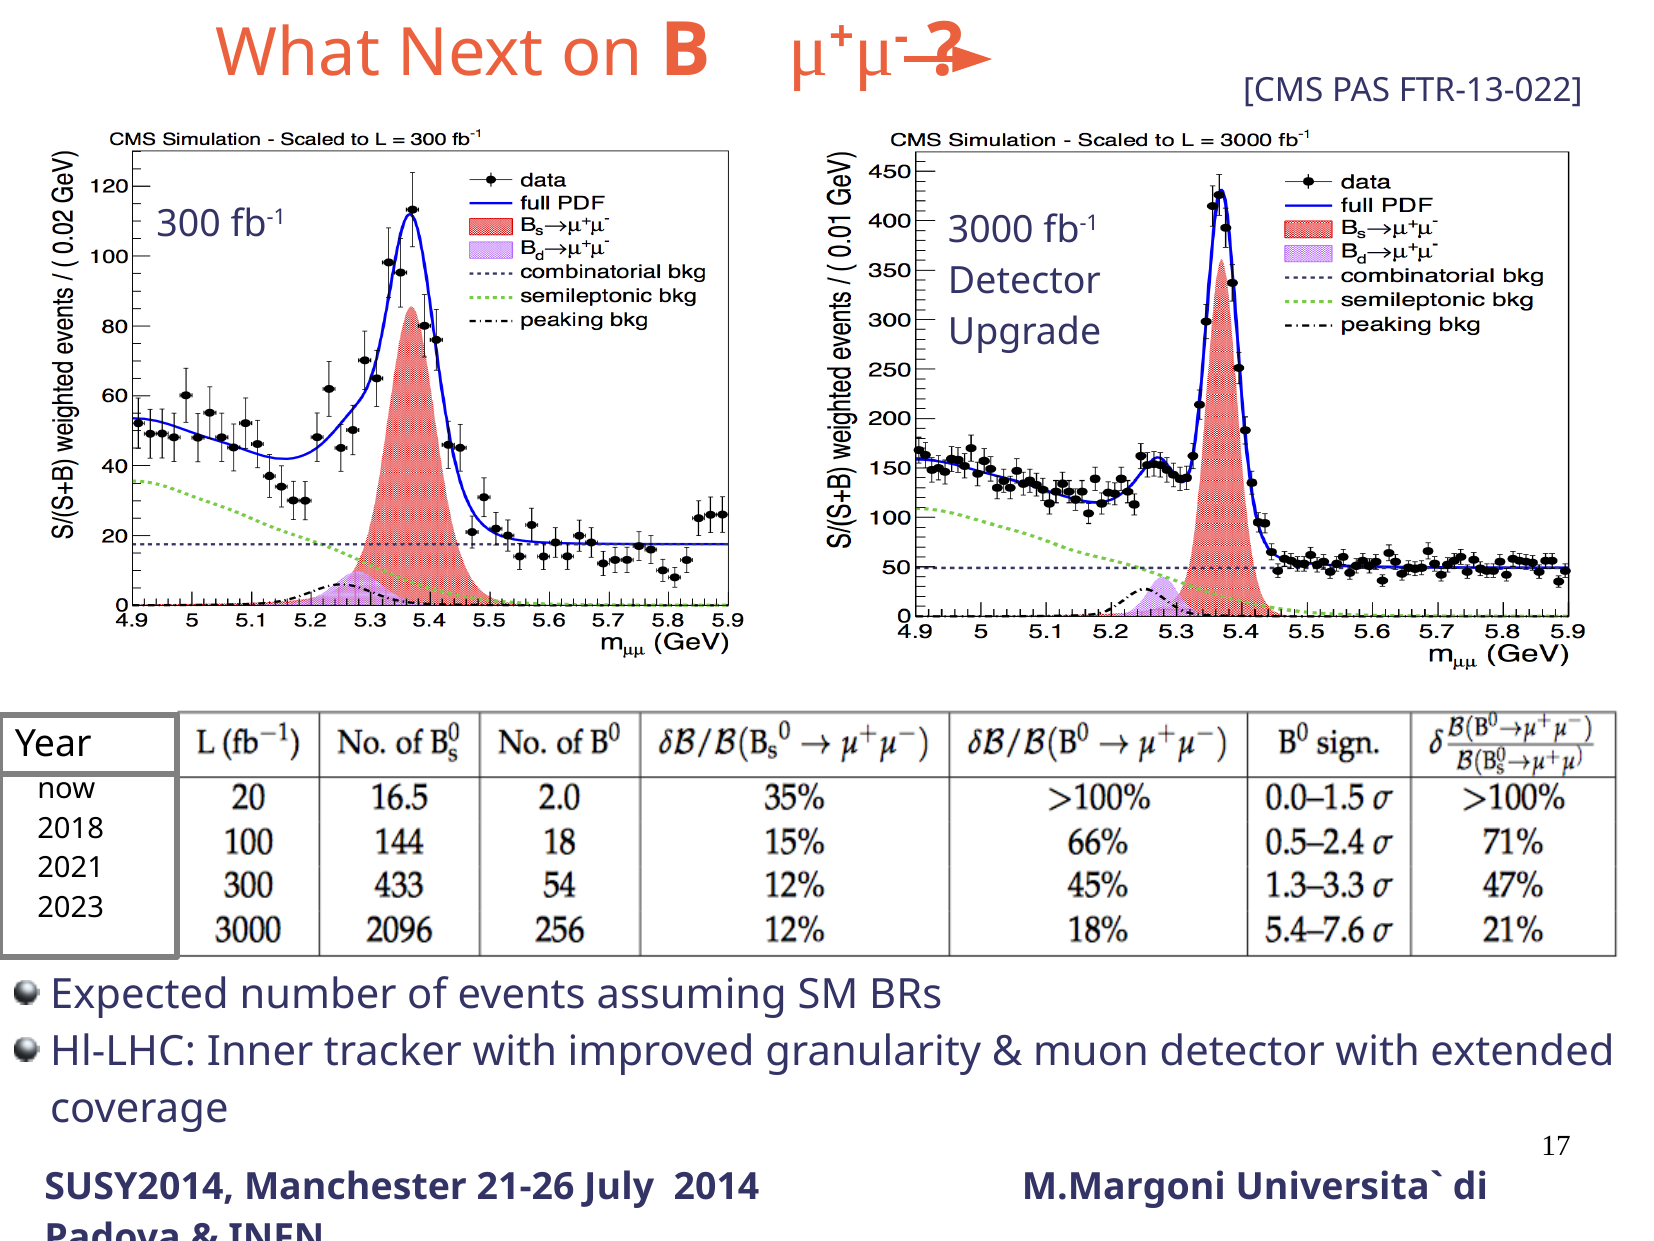

What Next on B μ+μ- ?
[CMS PAS FTR-13-022]
300 fb-1
3000 fb-1
Detector Upgrade
Year
 now
 2018
 2021
 2023
Expected number of events assuming SM BRs
Hl-LHC: Inner tracker with improved granularity & muon detector with extended coverage
17
SUSY2014, Manchester 21-26 July 2014 M.Margoni Universita` di Padova & INFN